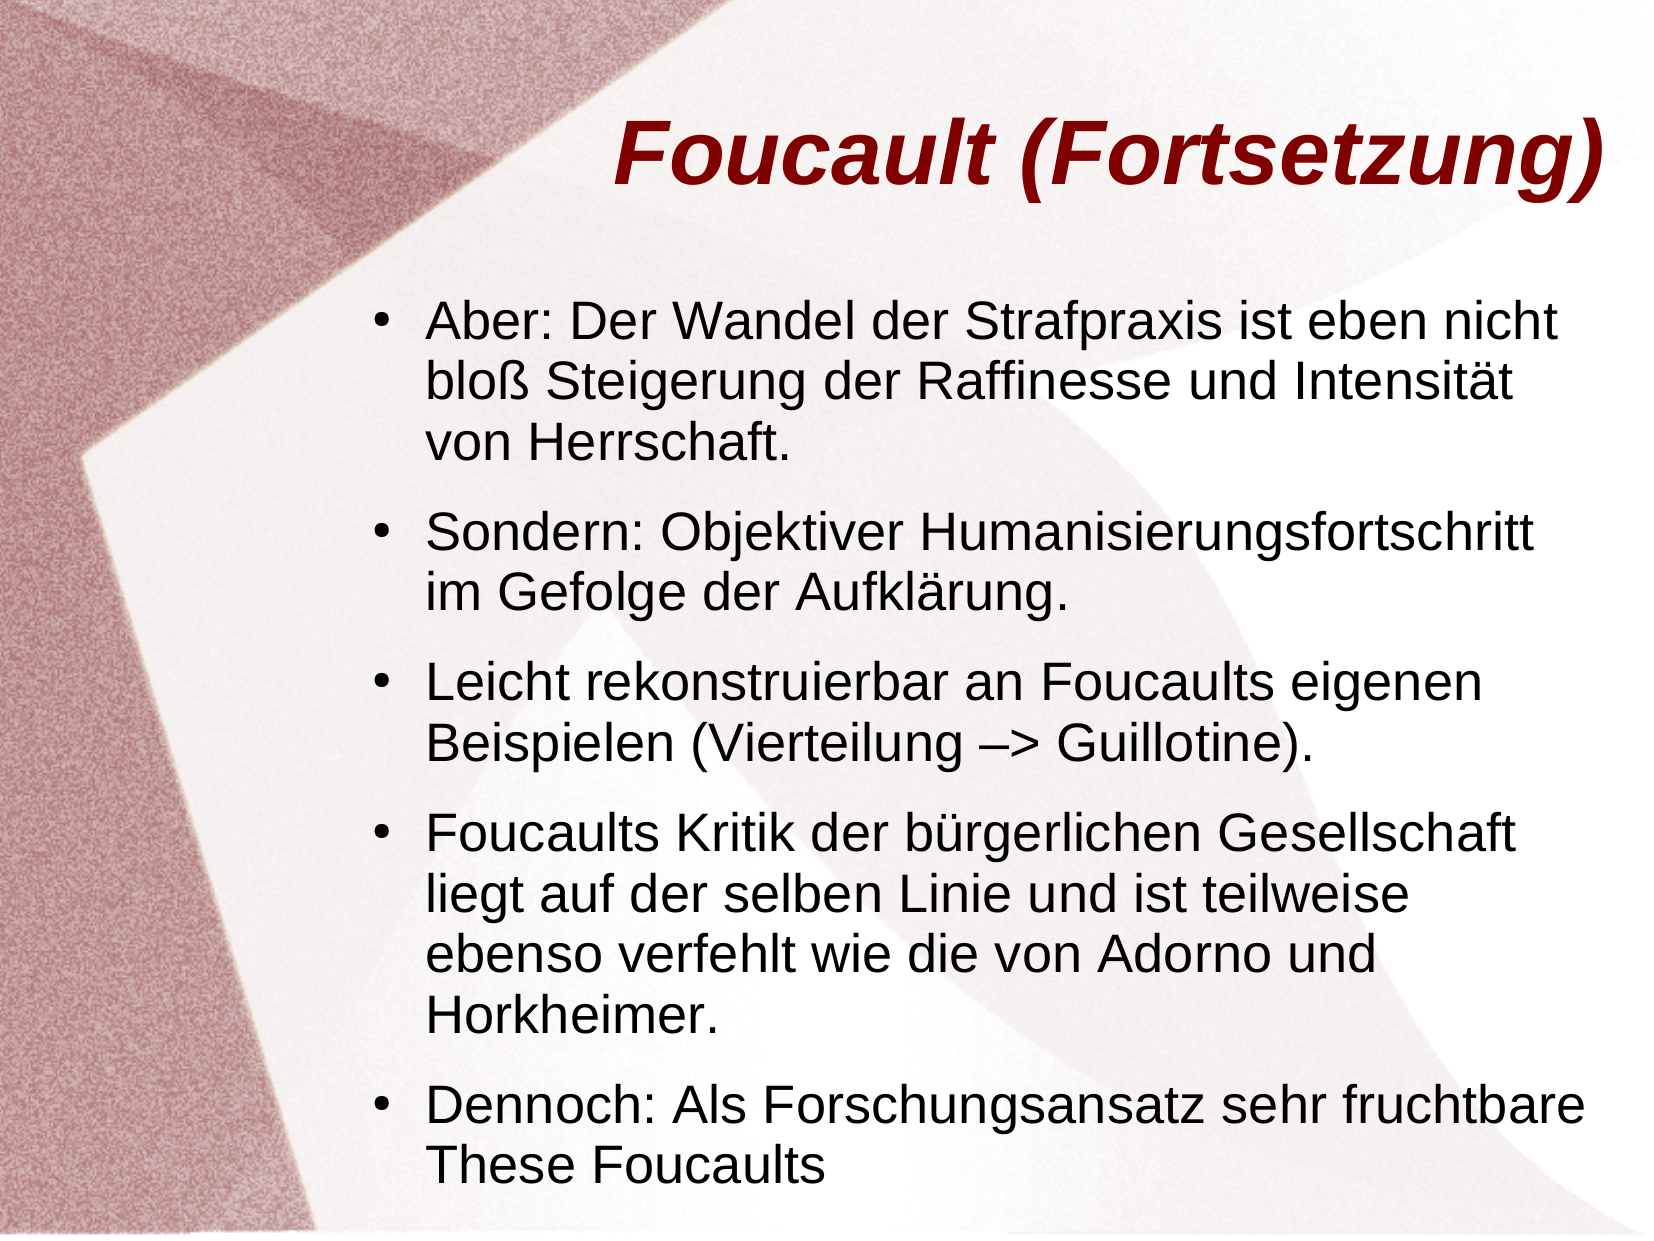

# Foucault (Fortsetzung)
Aber: Der Wandel der Strafpraxis ist eben nicht bloß Steigerung der Raffinesse und Intensität von Herrschaft.
Sondern: Objektiver Humanisierungsfortschritt im Gefolge der Aufklärung.
Leicht rekonstruierbar an Foucaults eigenen Beispielen (Vierteilung –> Guillotine).
Foucaults Kritik der bürgerlichen Gesellschaft liegt auf der selben Linie und ist teilweise ebenso verfehlt wie die von Adorno und Horkheimer.
Dennoch: Als Forschungsansatz sehr fruchtbare These Foucaults